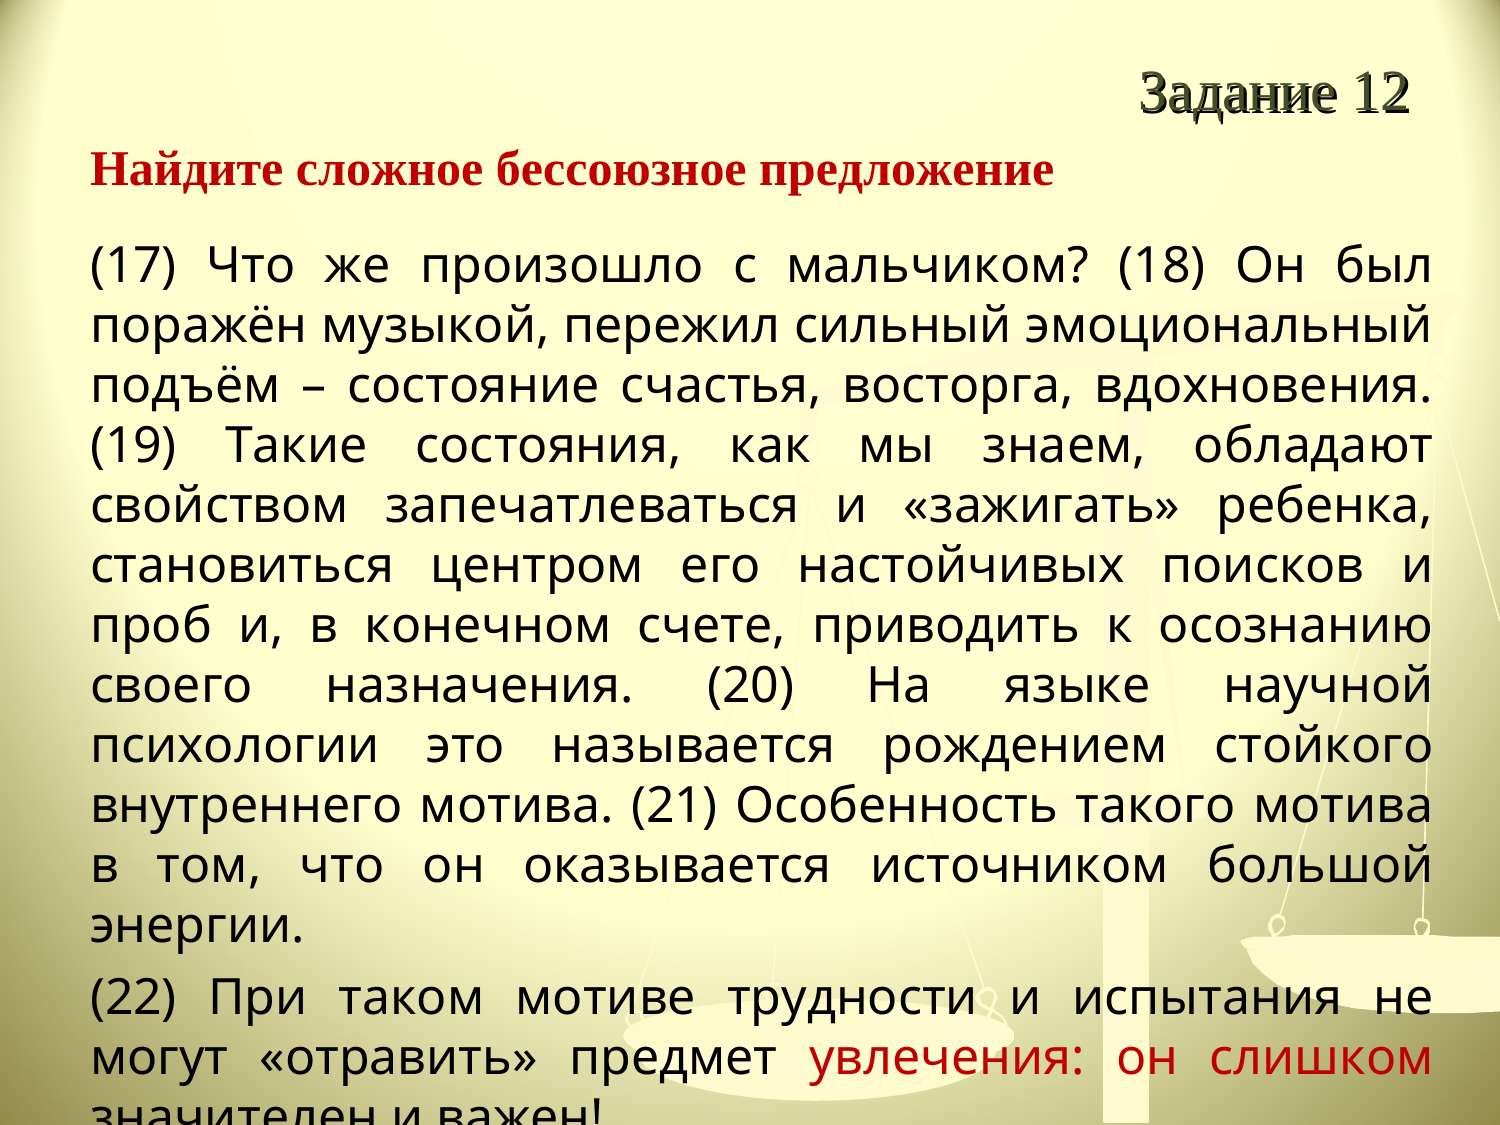

# Задание 12
Найдите сложное бессоюзное предложение
(17) Что же произошло с мальчиком? (18) Он был поражён музыкой, пережил сильный эмоциональный подъём – состояние счастья, восторга, вдохновения. (19) Такие состояния, как мы знаем, обладают свойством запечатлеваться и «зажигать» ребенка, становиться центром его настойчивых поисков и проб и, в конечном счете, приводить к осознанию своего назначения. (20) На языке научной психологии это называется рождением стойкого внутреннего мотива. (21) Особенность такого мотива в том, что он оказывается источником большой энергии.
(22) При таком мотиве трудности и испытания не могут «отравить» предмет увлечения: он слишком значителен и важен!